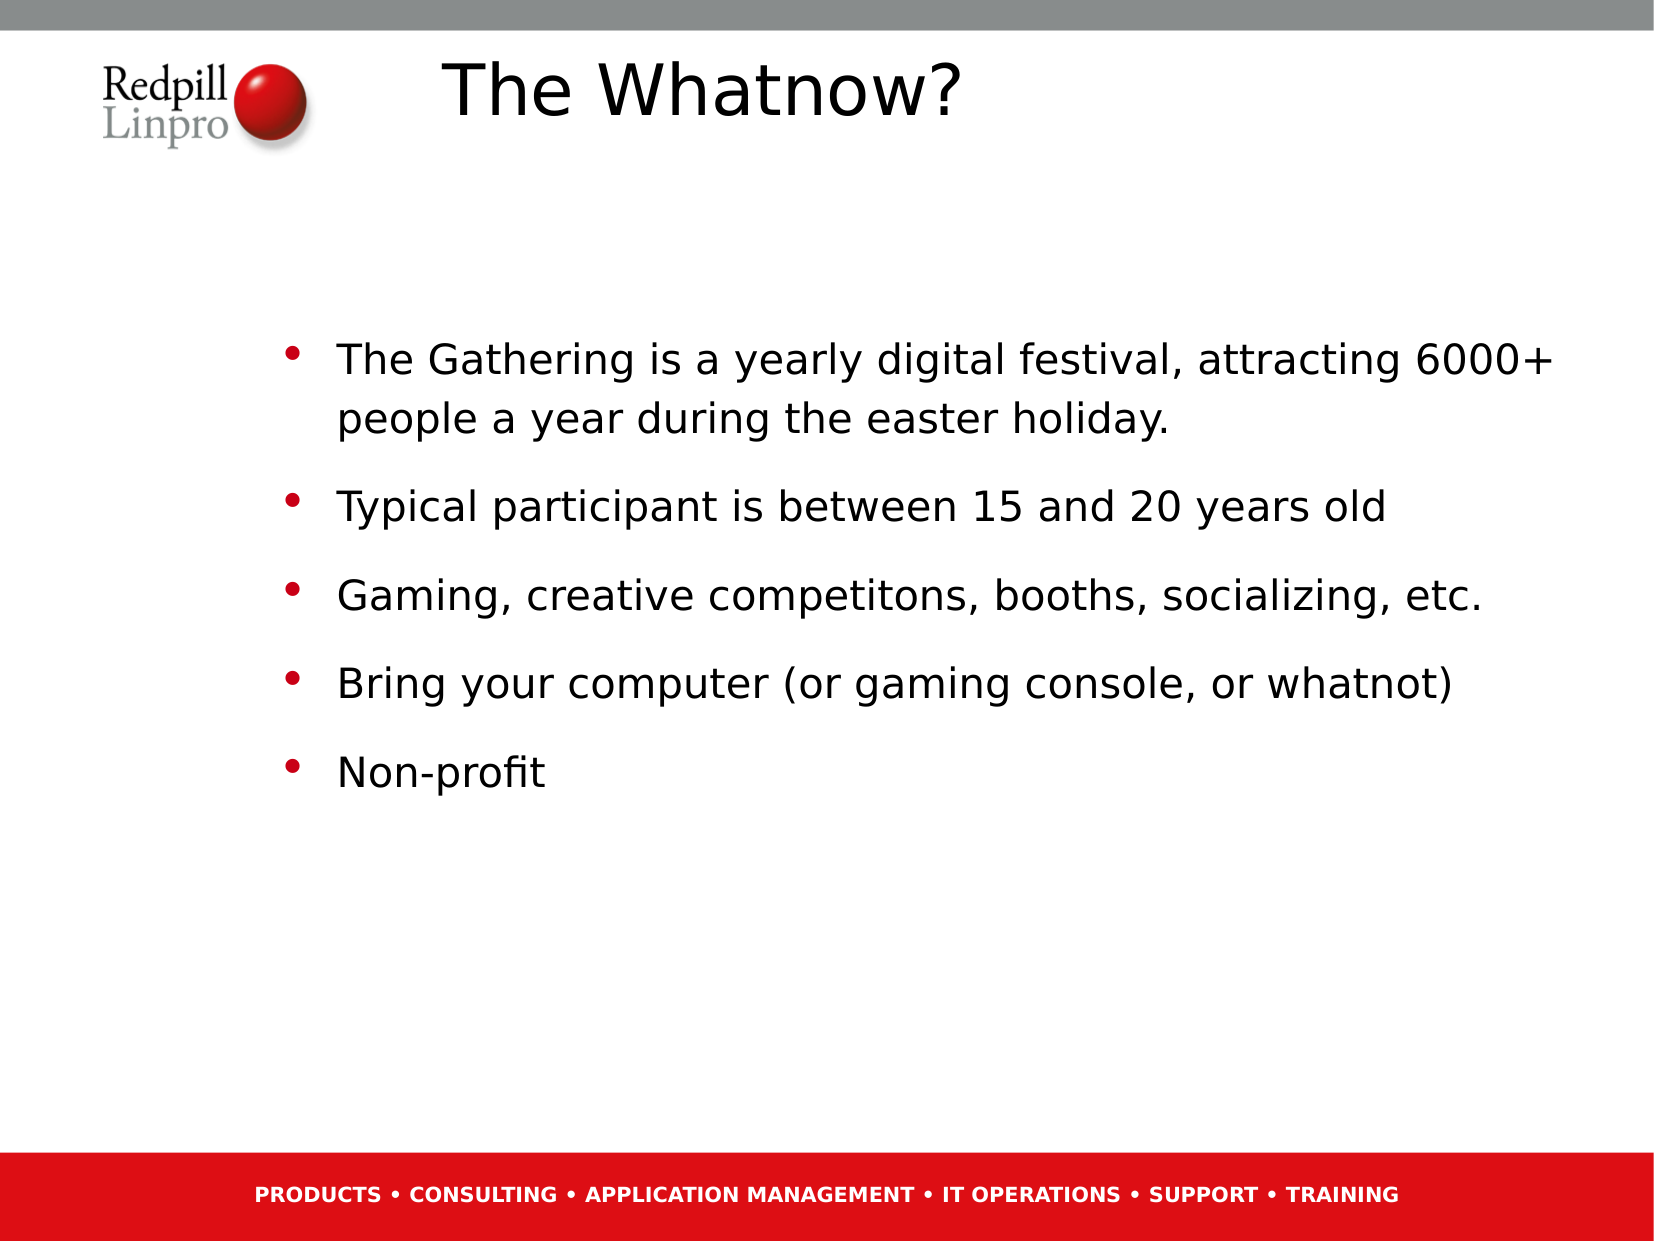

# The Whatnow?
The Gathering is a yearly digital festival, attracting 6000+ people a year during the easter holiday.
Typical participant is between 15 and 20 years old
Gaming, creative competitons, booths, socializing, etc.
Bring your computer (or gaming console, or whatnot)
Non-profit